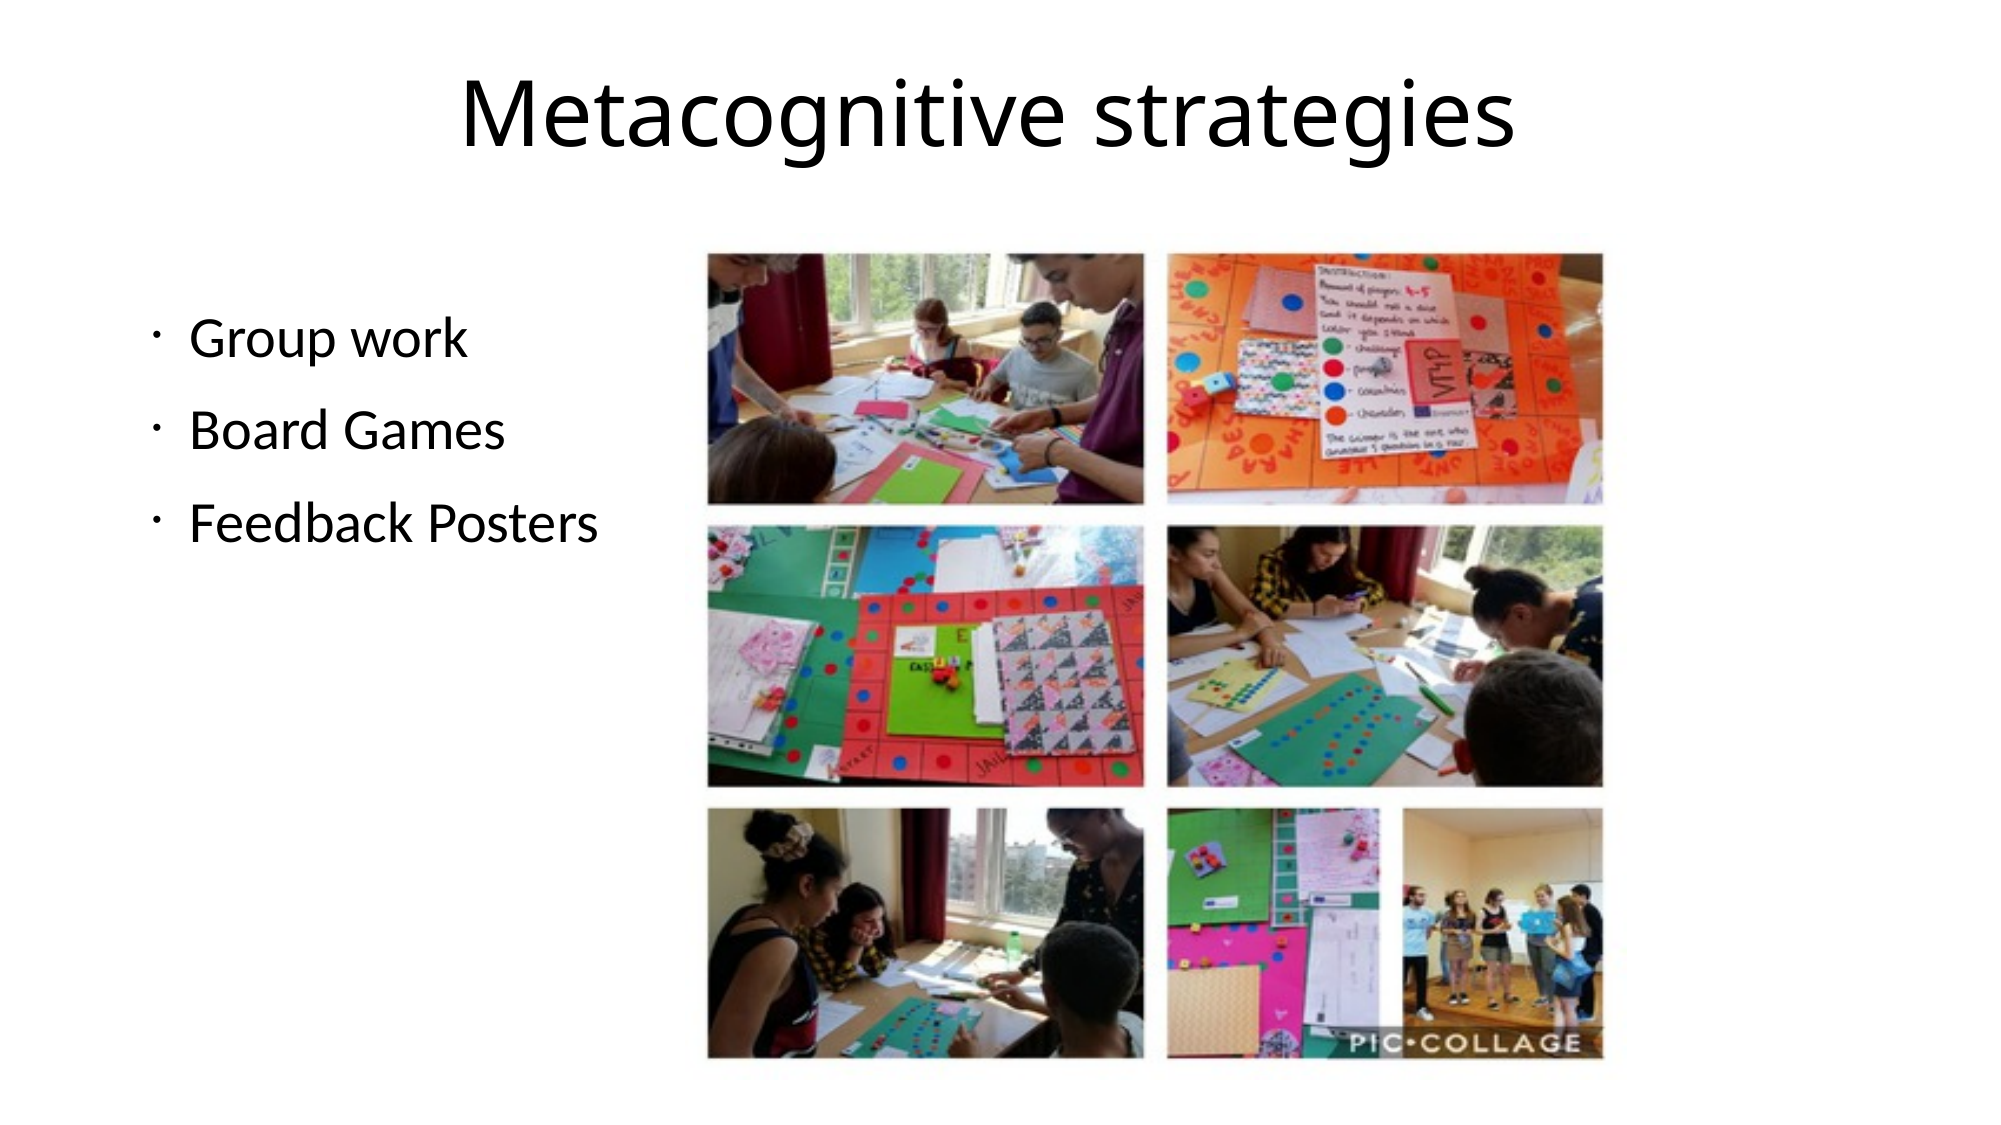

# Metacognitive strategies
Group work
Board Games
Feedback Posters